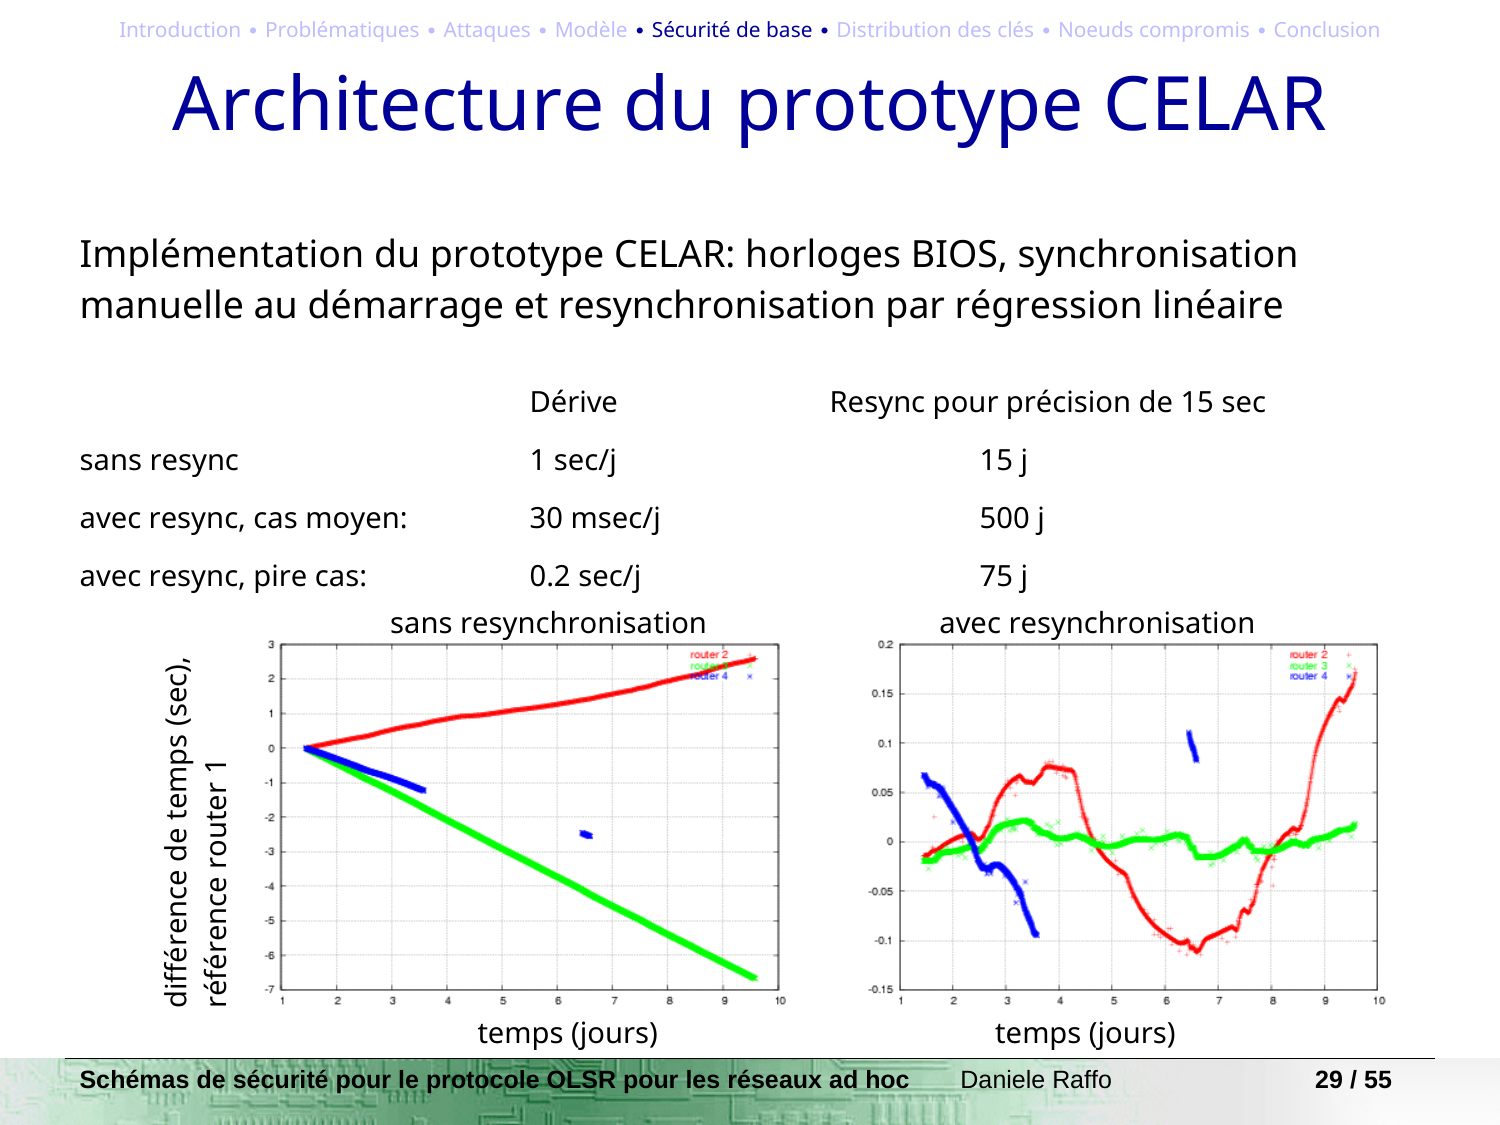

Introduction ∙ Problématiques ∙ Attaques ∙ Modèle ∙ Sécurité de base ∙ Distribution des clés ∙ Noeuds compromis ∙ Conclusion
Architecture du prototype CELAR
Implémentation du prototype CELAR: horloges BIOS, synchronisation manuelle au démarrage et resynchronisation par régression linéaire
			Dérive		Resync pour précision de 15 sec
sans resync		1 sec/j			15 j
avec resync, cas moyen: 	30 msec/j			500 j
avec resync, pire cas:		0.2 sec/j			75 j
sans resynchronisation avec resynchronisation
différence de temps (sec), référence router 1
temps (jours) temps (jours)
29
Schémas de sécurité pour le protocole OLSR pour les réseaux ad hoc Daniele Raffo